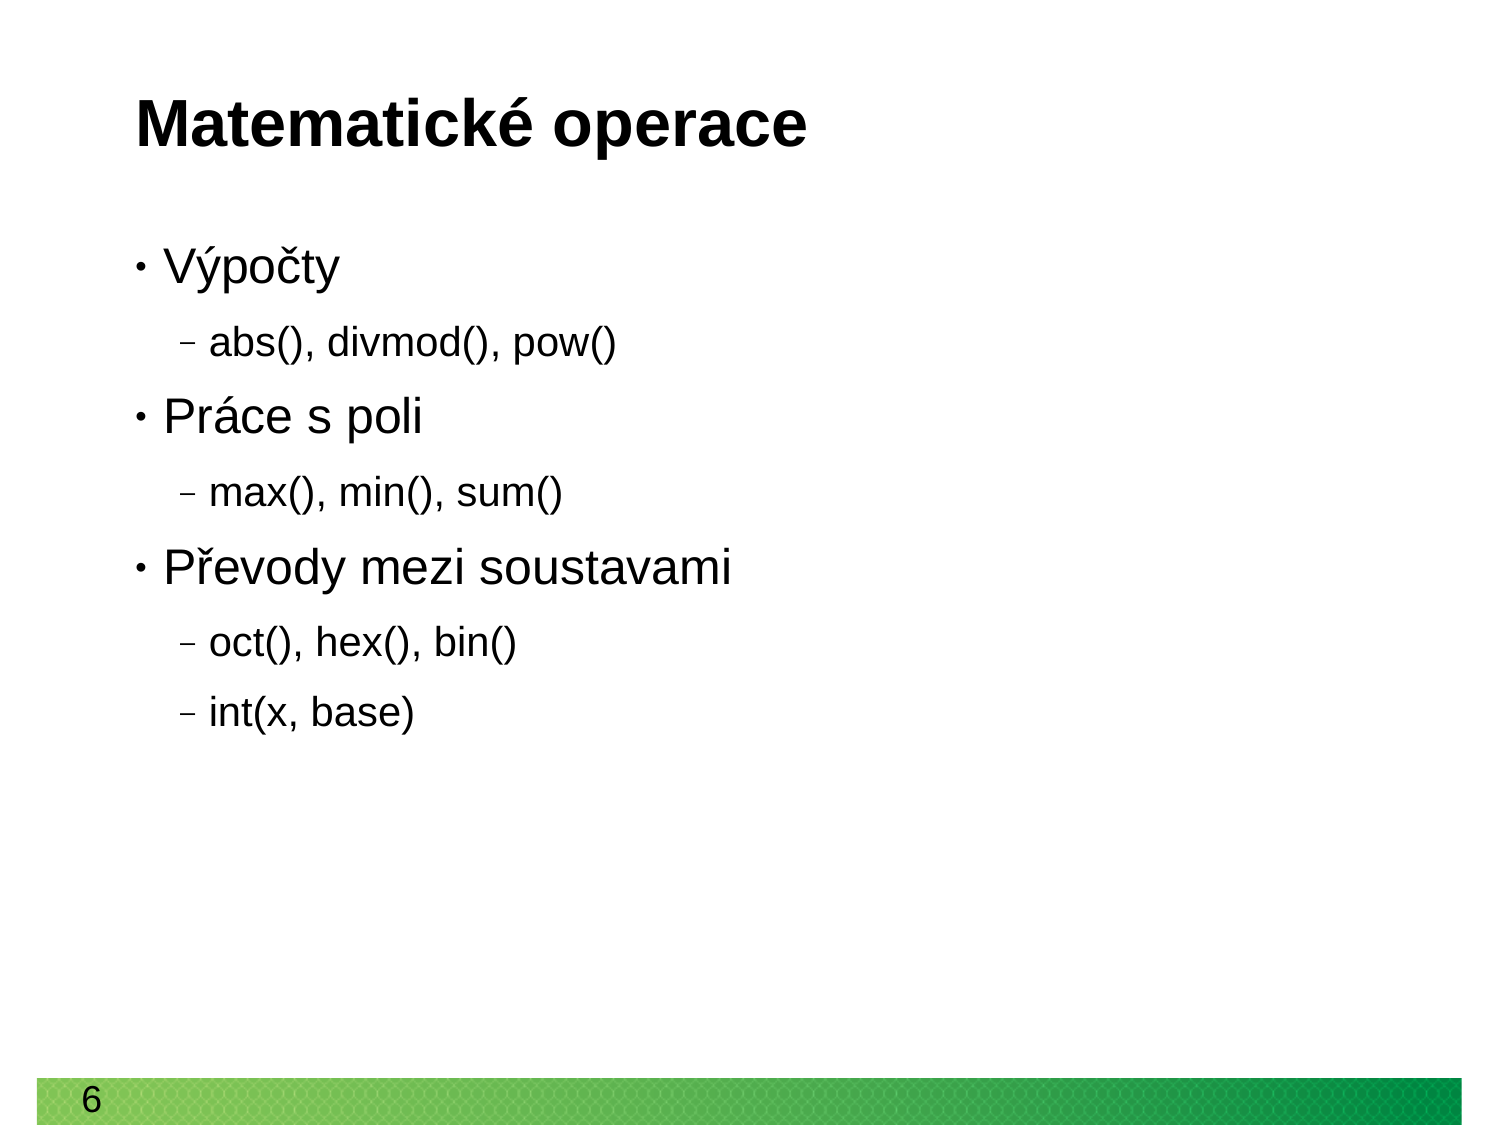

# Matematické operace
Výpočty
abs(), divmod(), pow()
Práce s poli
max(), min(), sum()
Převody mezi soustavami
oct(), hex(), bin()
int(x, base)